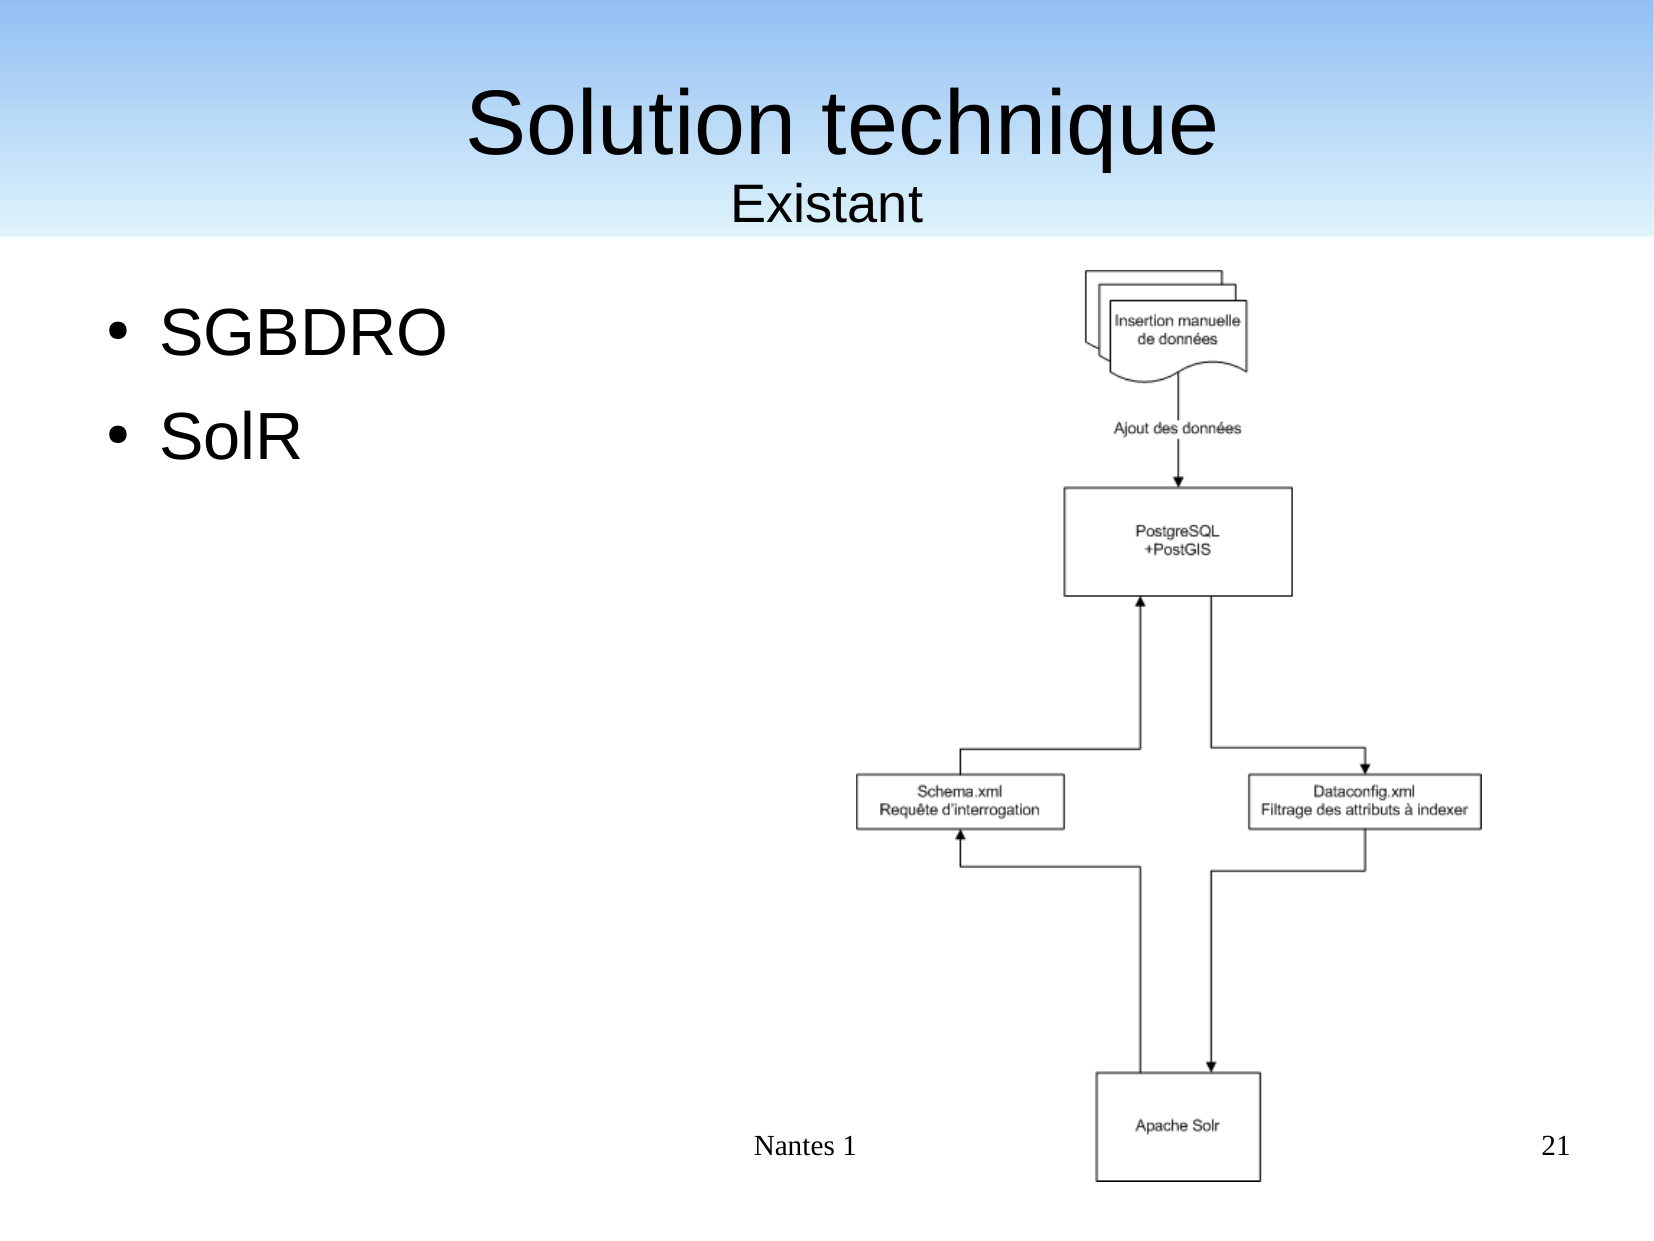

# Solution technique Existant
SGBDRO
SolR
Nantes 1900
21